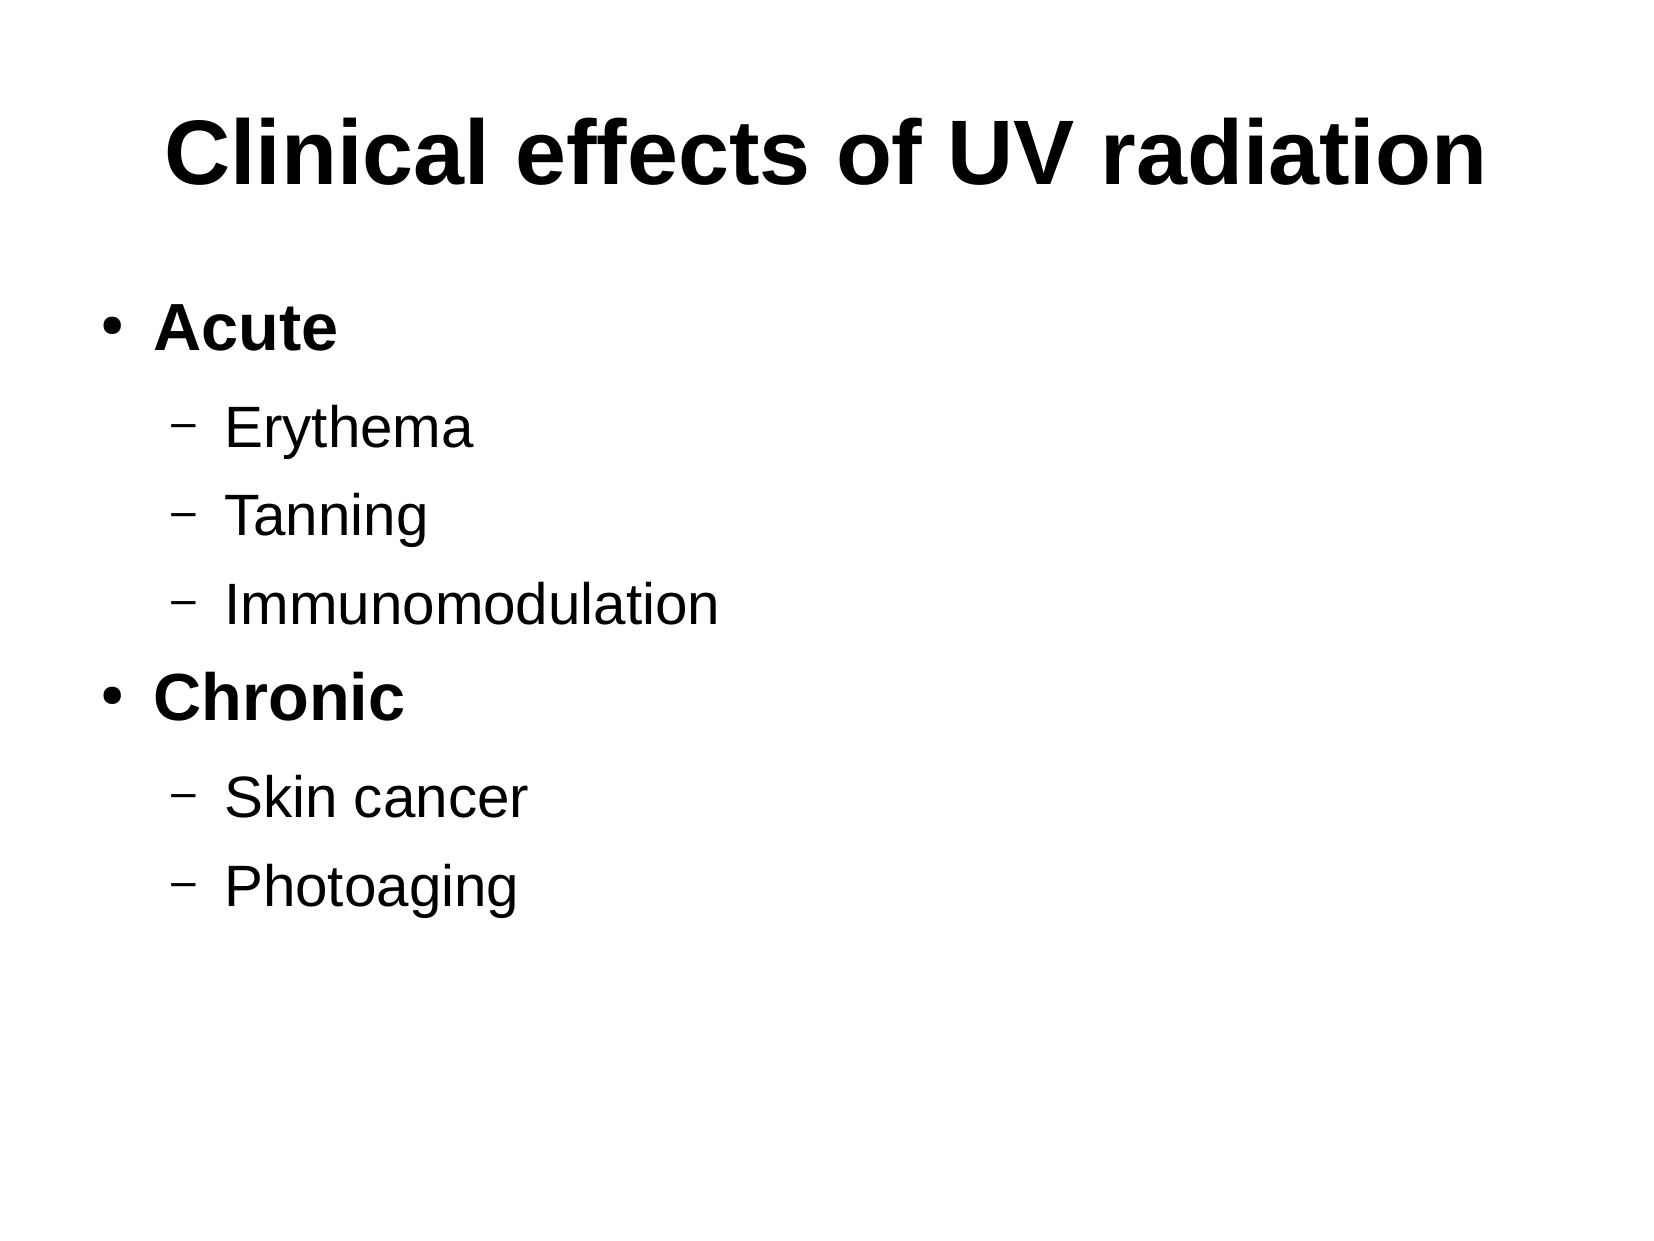

# Clinical effects of UV radiation
Acute
Erythema
Tanning
Immunomodulation
Chronic
Skin cancer
Photoaging